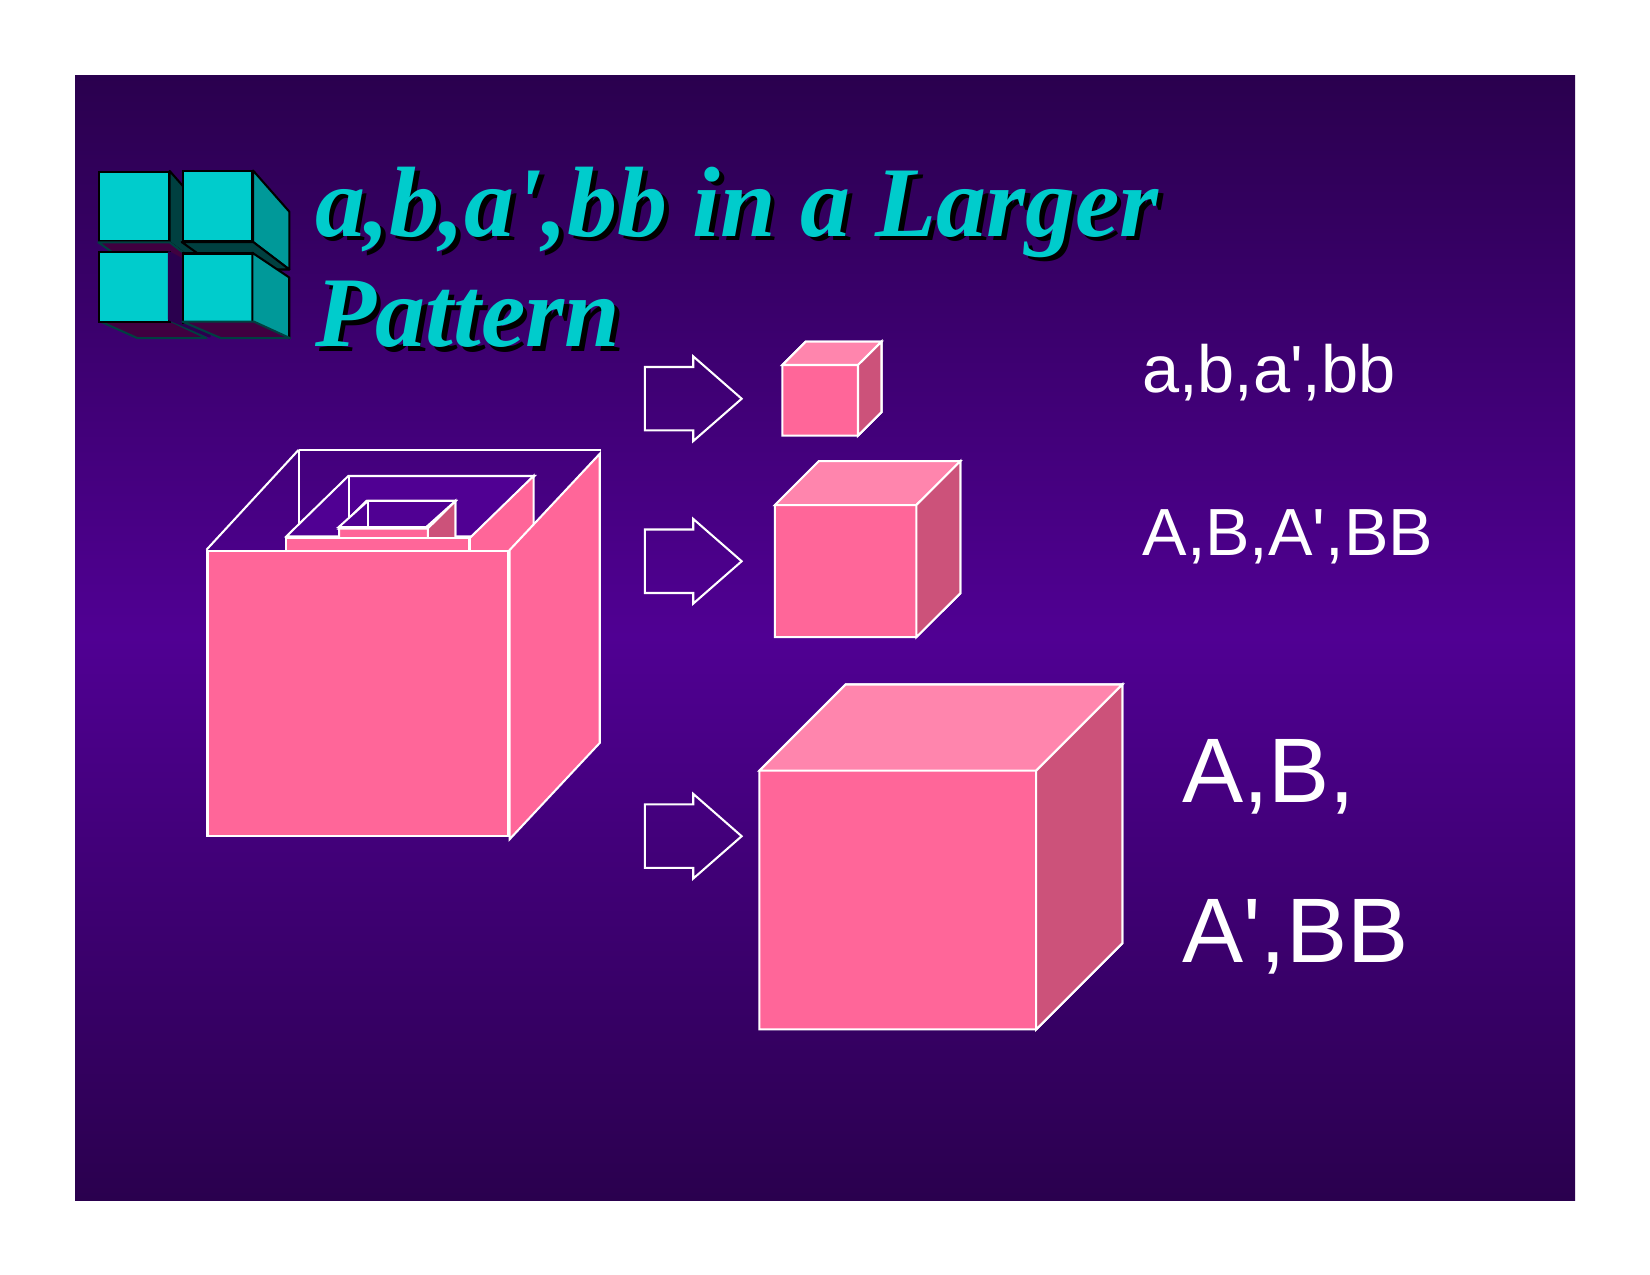

# a,b,a',bb in a Larger Pattern
a,b,a',bb
A,B,A',BB
A,B,
A',BB